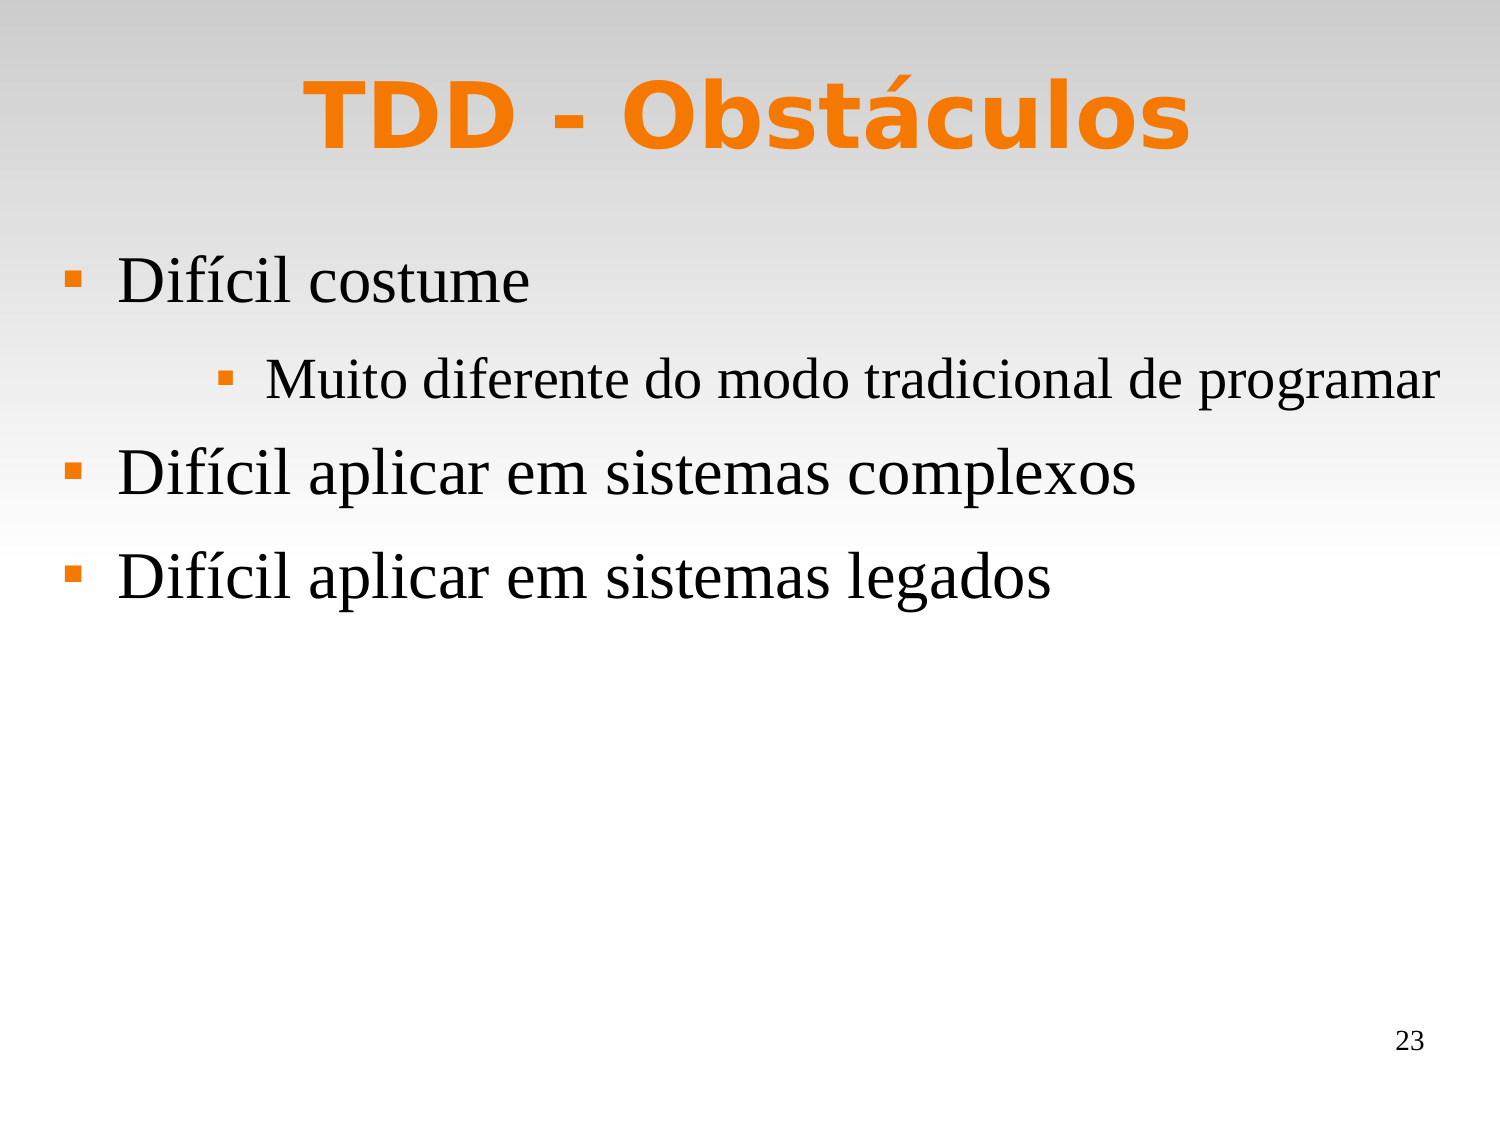

# TDD - Obstáculos
Difícil costume
Muito diferente do modo tradicional de programar
Difícil aplicar em sistemas complexos
Difícil aplicar em sistemas legados
23